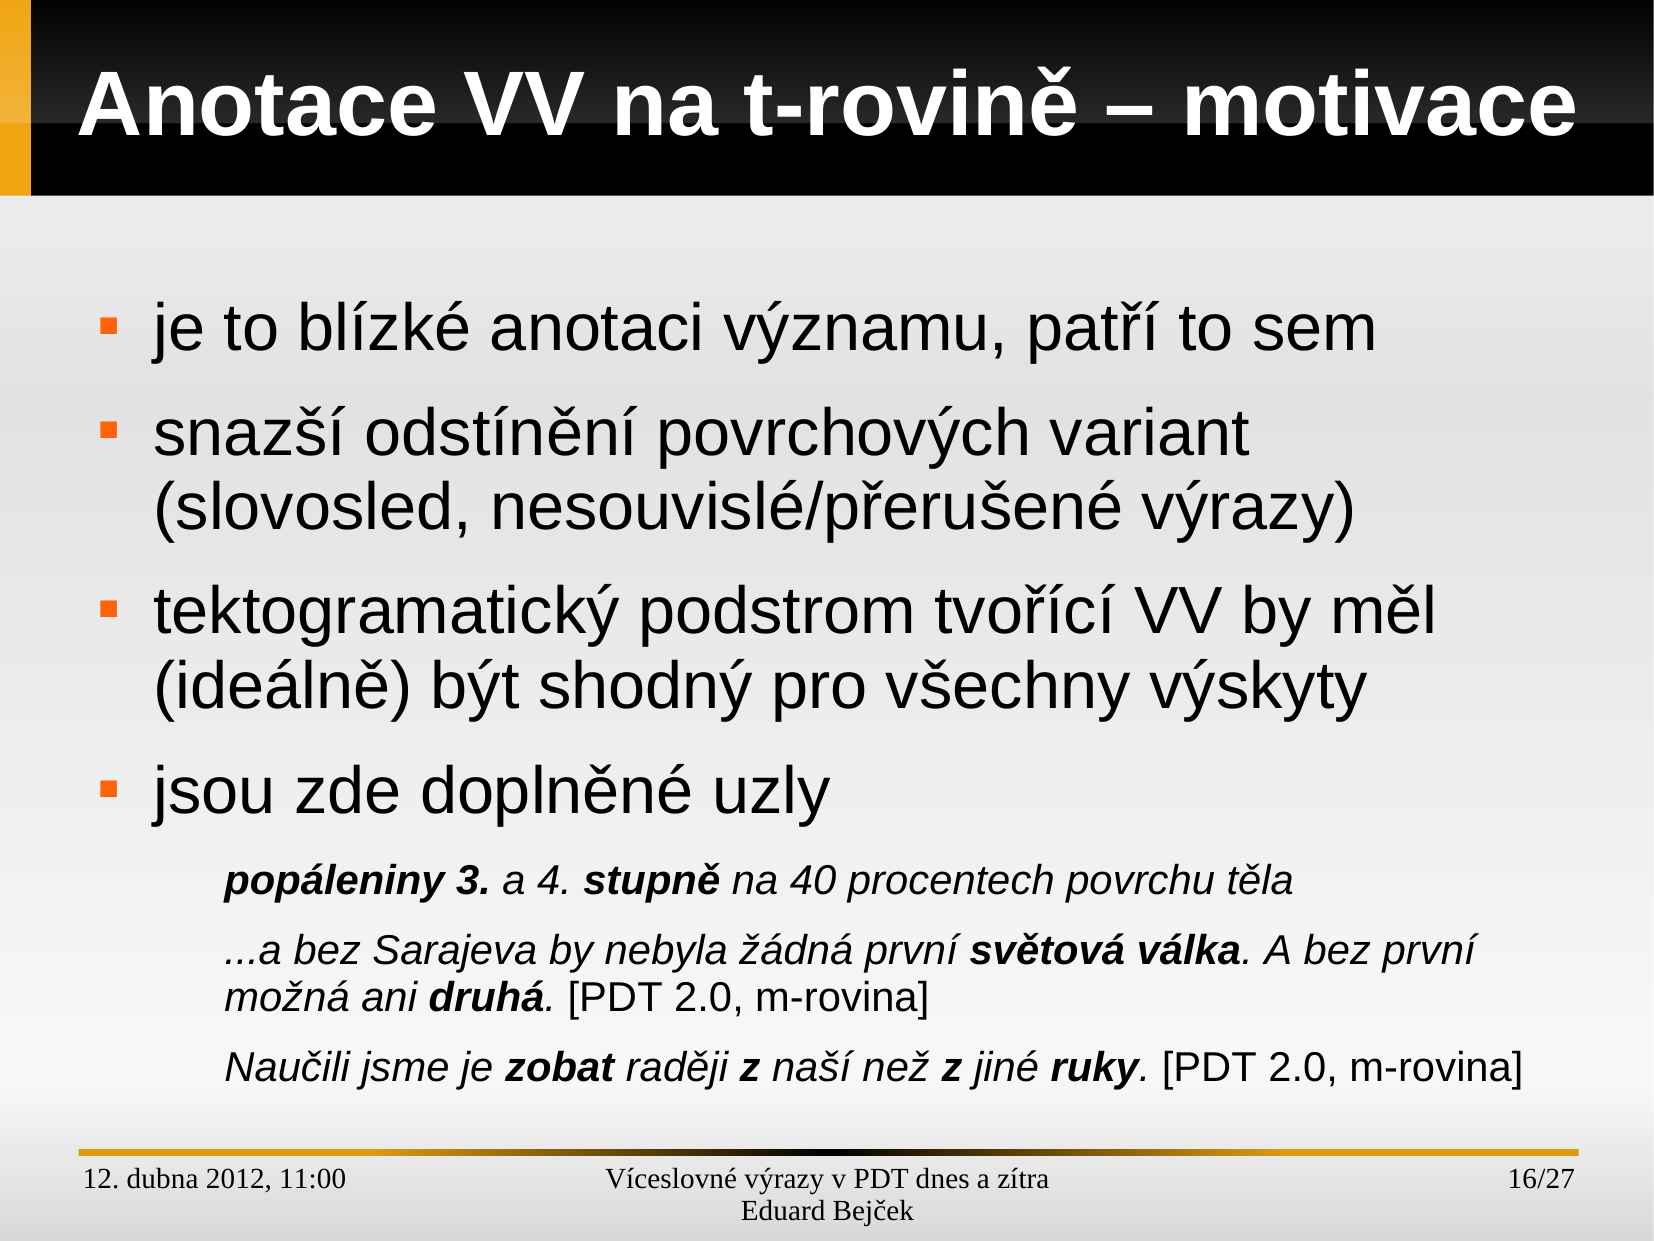

# Anotace VV na t-rovině – motivace
je to blízké anotaci významu, patří to sem
snazší odstínění povrchových variant (slovosled, nesouvislé/přerušené výrazy)
tektogramatický podstrom tvořící VV by měl (ideálně) být shodný pro všechny výskyty
jsou zde doplněné uzly
popáleniny 3. a 4. stupně na 40 procentech povrchu těla
...a bez Sarajeva by nebyla žádná první světová válka. A bez první možná ani druhá. [PDT 2.0, m-rovina]
Naučili jsme je zobat raději z naší než z jiné ruky. [PDT 2.0, m-rovina]
12. dubna 2012, 11:00
Víceslovné výrazy v PDT dnes a zítra
16